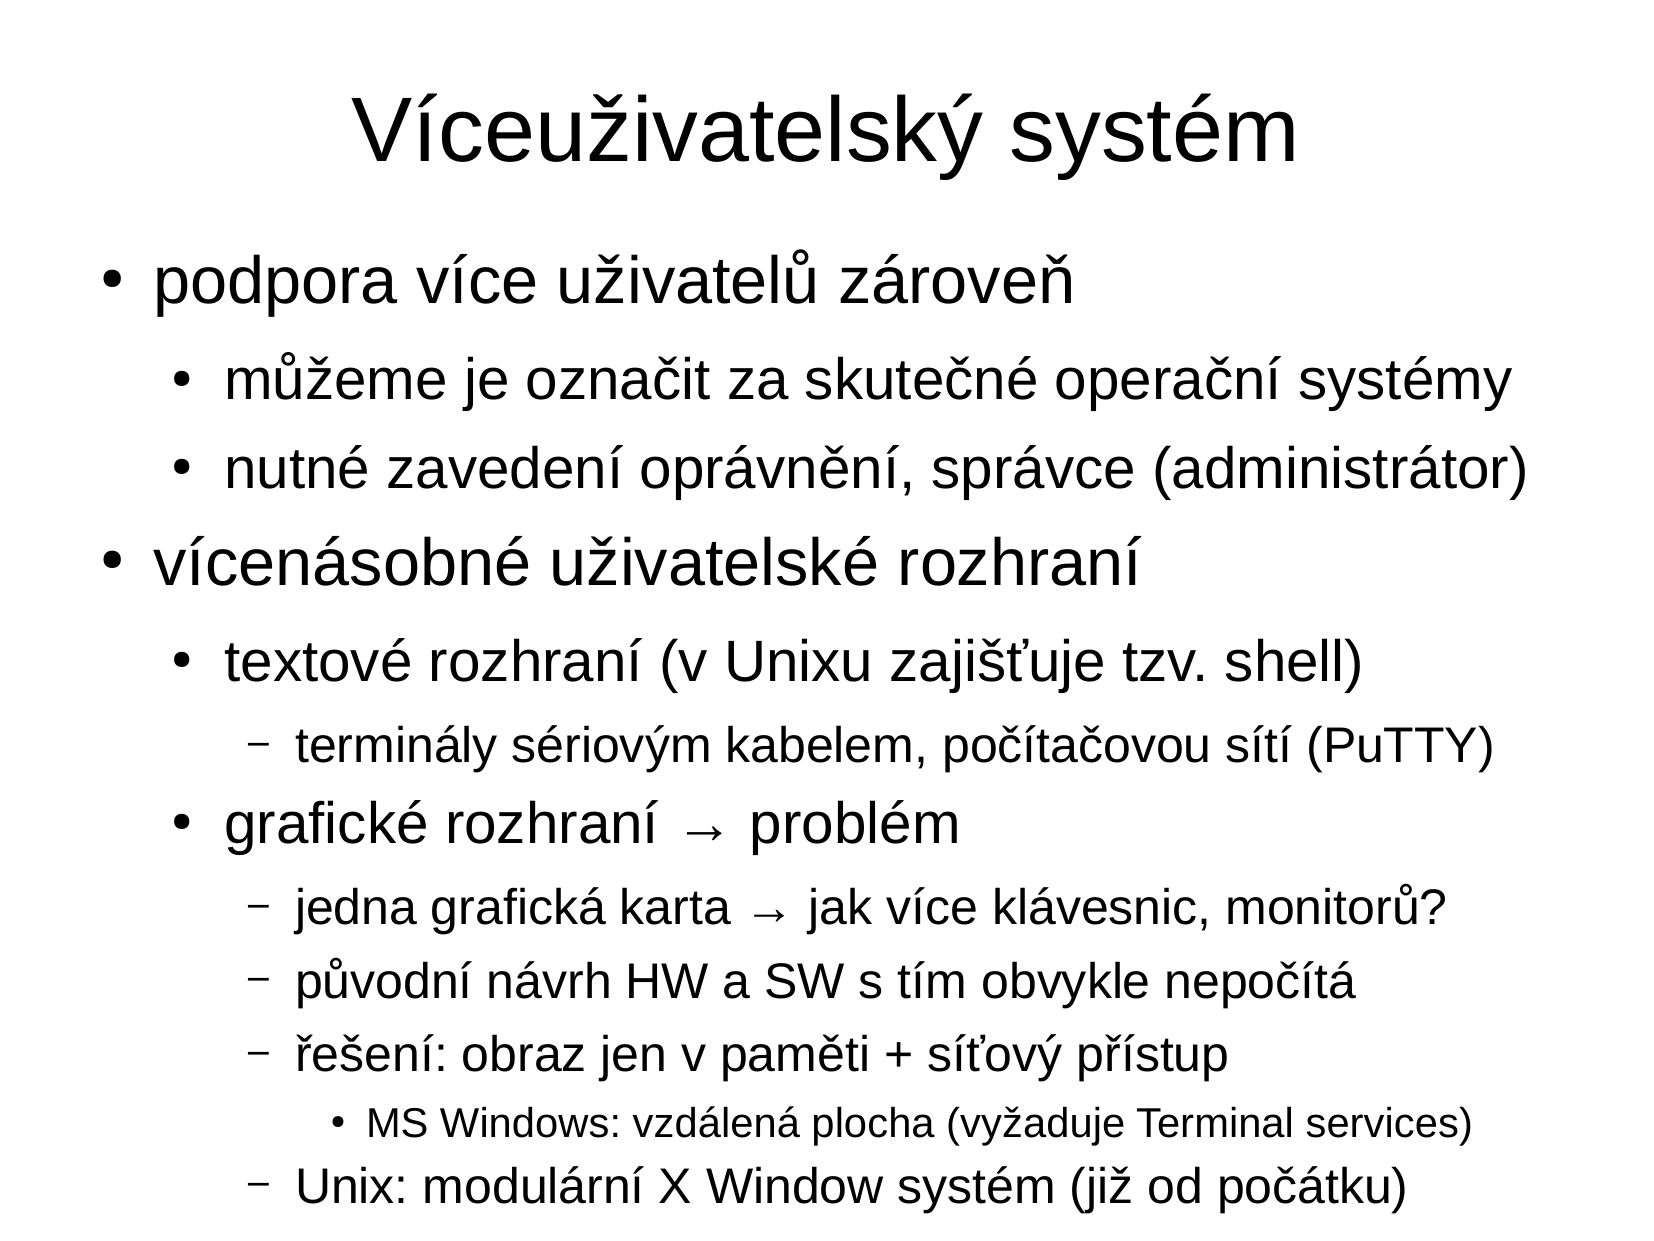

# Víceuživatelský systém
podpora více uživatelů zároveň
můžeme je označit za skutečné operační systémy
nutné zavedení oprávnění, správce (administrátor)
vícenásobné uživatelské rozhraní
textové rozhraní (v Unixu zajišťuje tzv. shell)
terminály sériovým kabelem, počítačovou sítí (PuTTY)
grafické rozhraní → problém
jedna grafická karta → jak více klávesnic, monitorů?
původní návrh HW a SW s tím obvykle nepočítá
řešení: obraz jen v paměti + síťový přístup
MS Windows: vzdálená plocha (vyžaduje Terminal services)
Unix: modulární X Window systém (již od počátku)